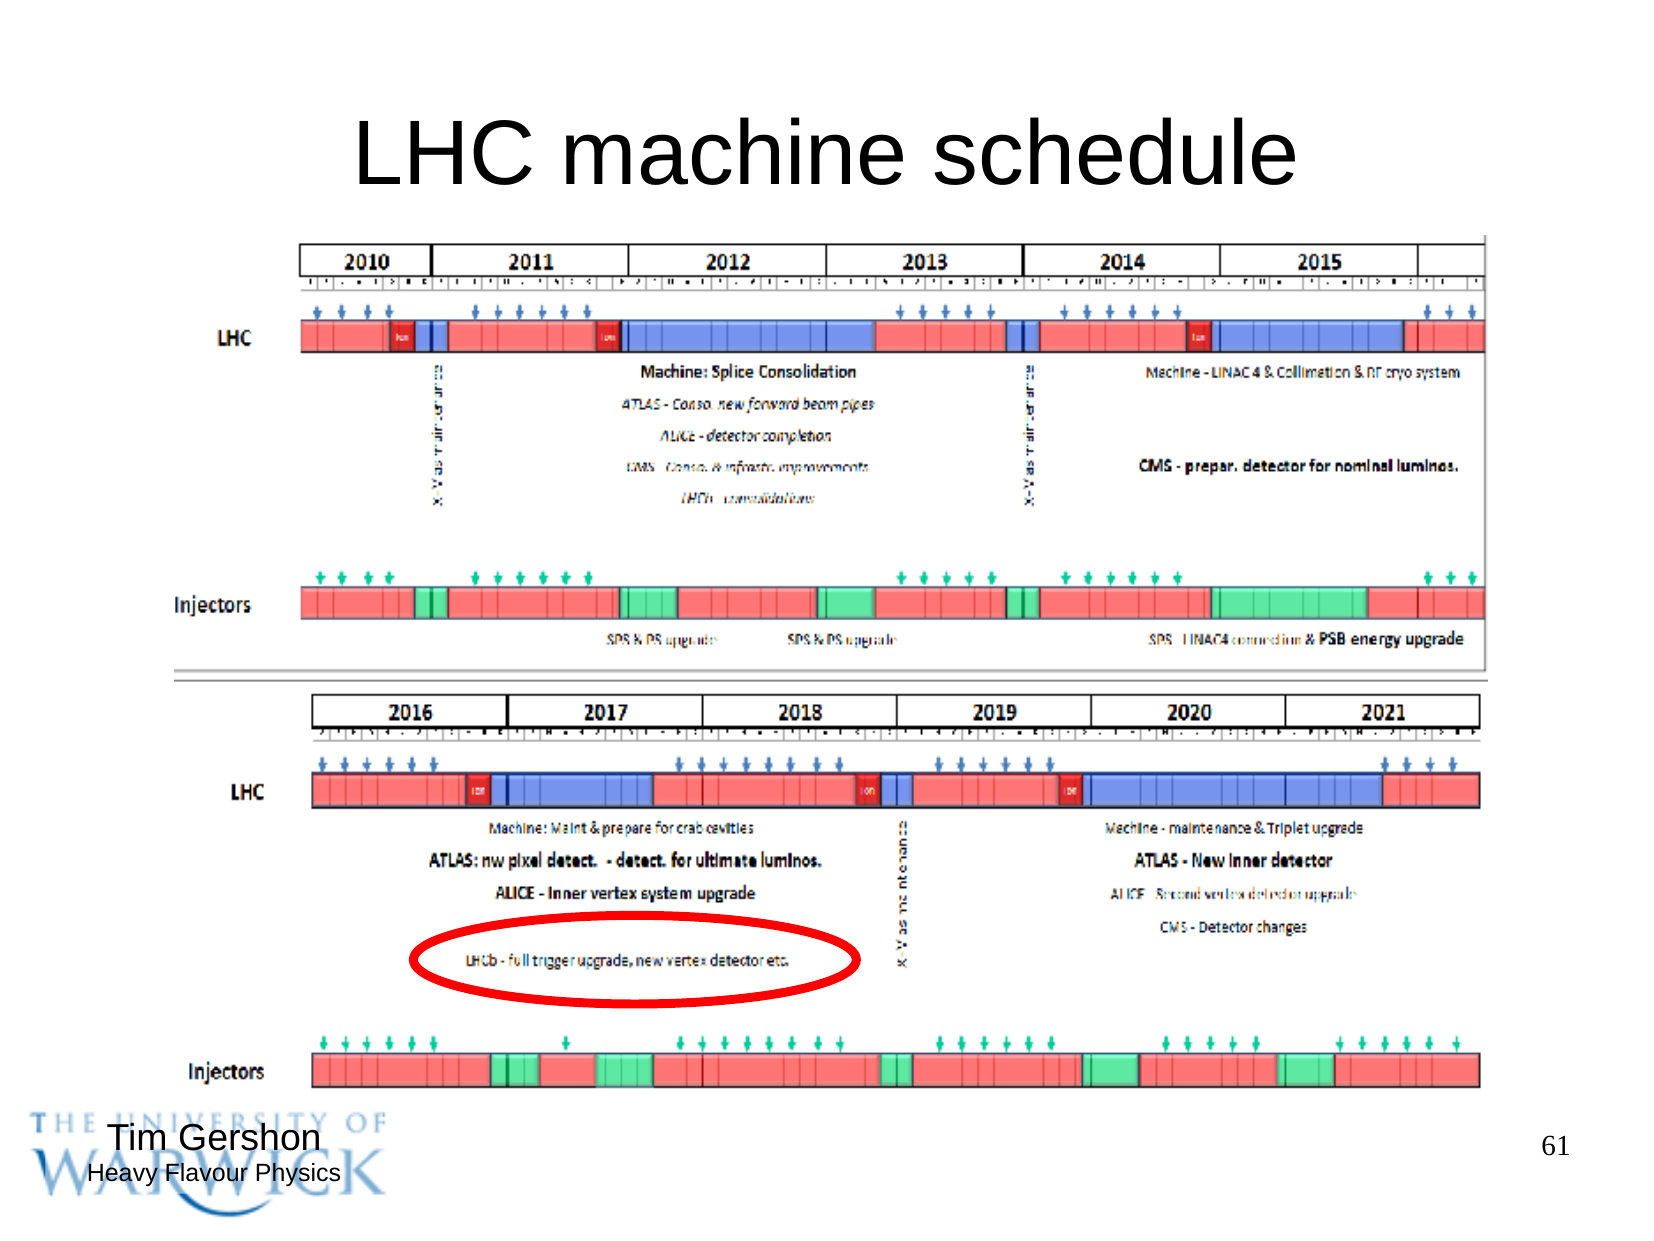

# LHC machine schedule
Tim Gershon
B physics experiments
Tim Gershon
Heavy Flavour Physics
61